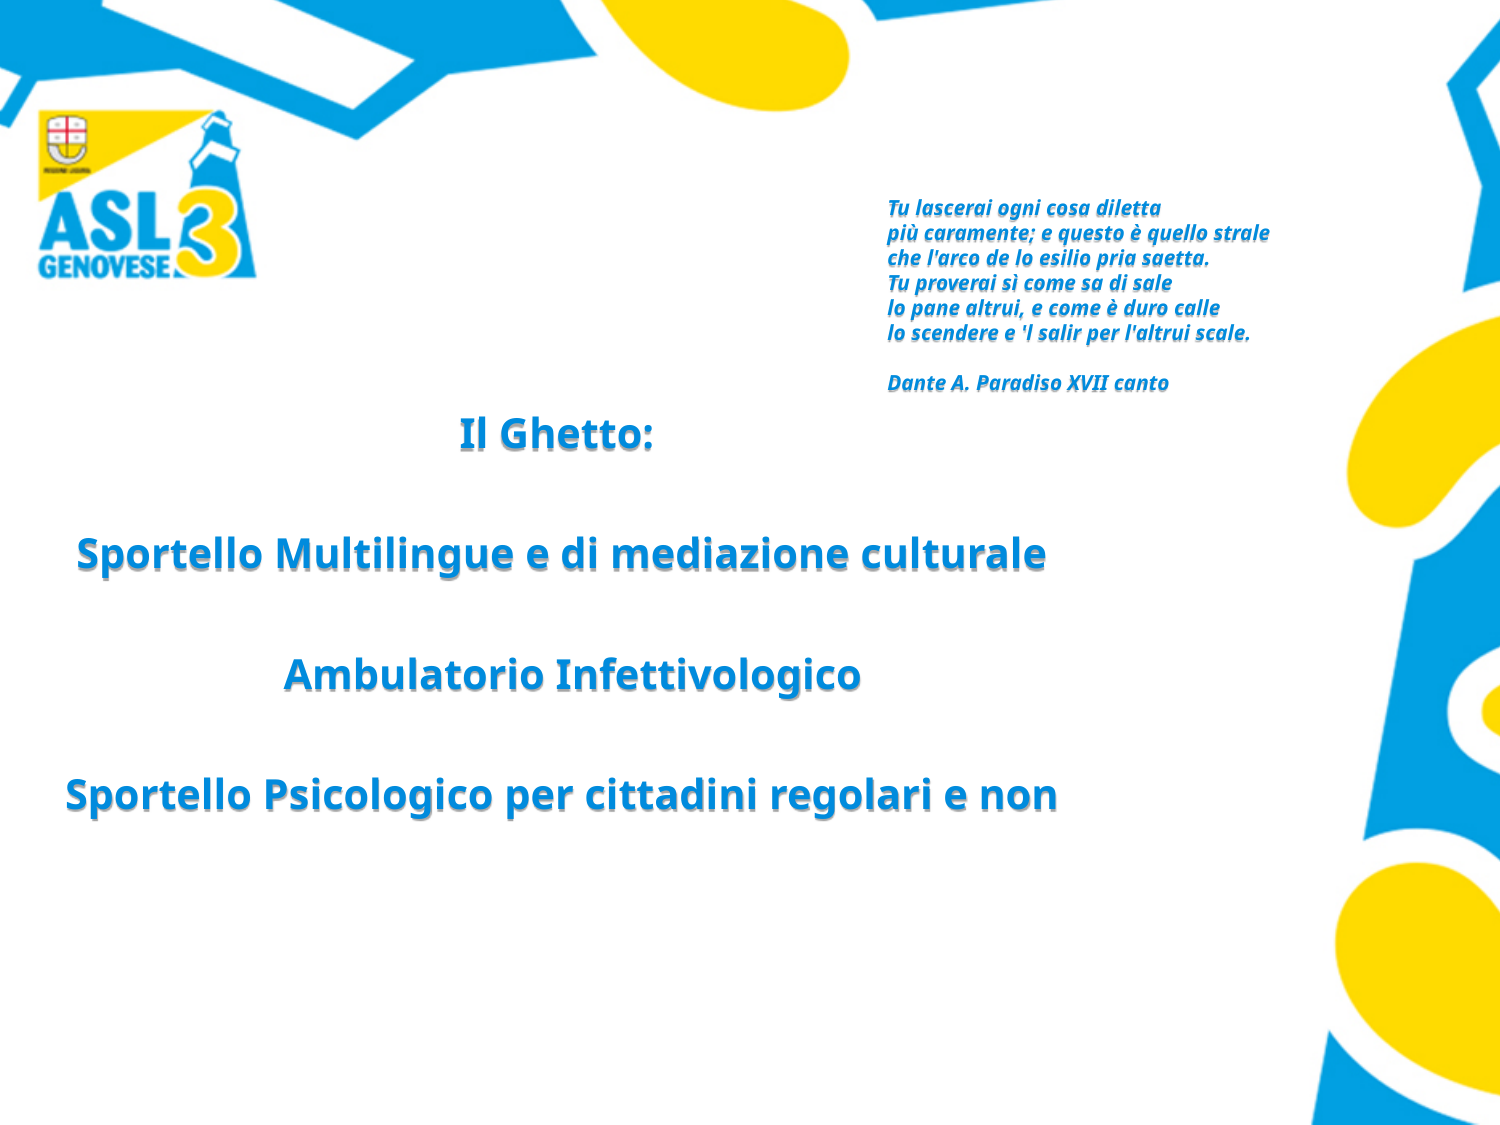

# Tu lascerai ogni cosa diletta più caramente; e questo è quello strale che l'arco de lo esilio pria saetta. Tu proverai sì come sa di sale lo pane altrui, e come è duro calle lo scendere e 'l salir per l'altrui scale. Dante A. Paradiso XVII canto
Il Ghetto:
Sportello Multilingue e di mediazione culturale
 Ambulatorio Infettivologico
Sportello Psicologico per cittadini regolari e non